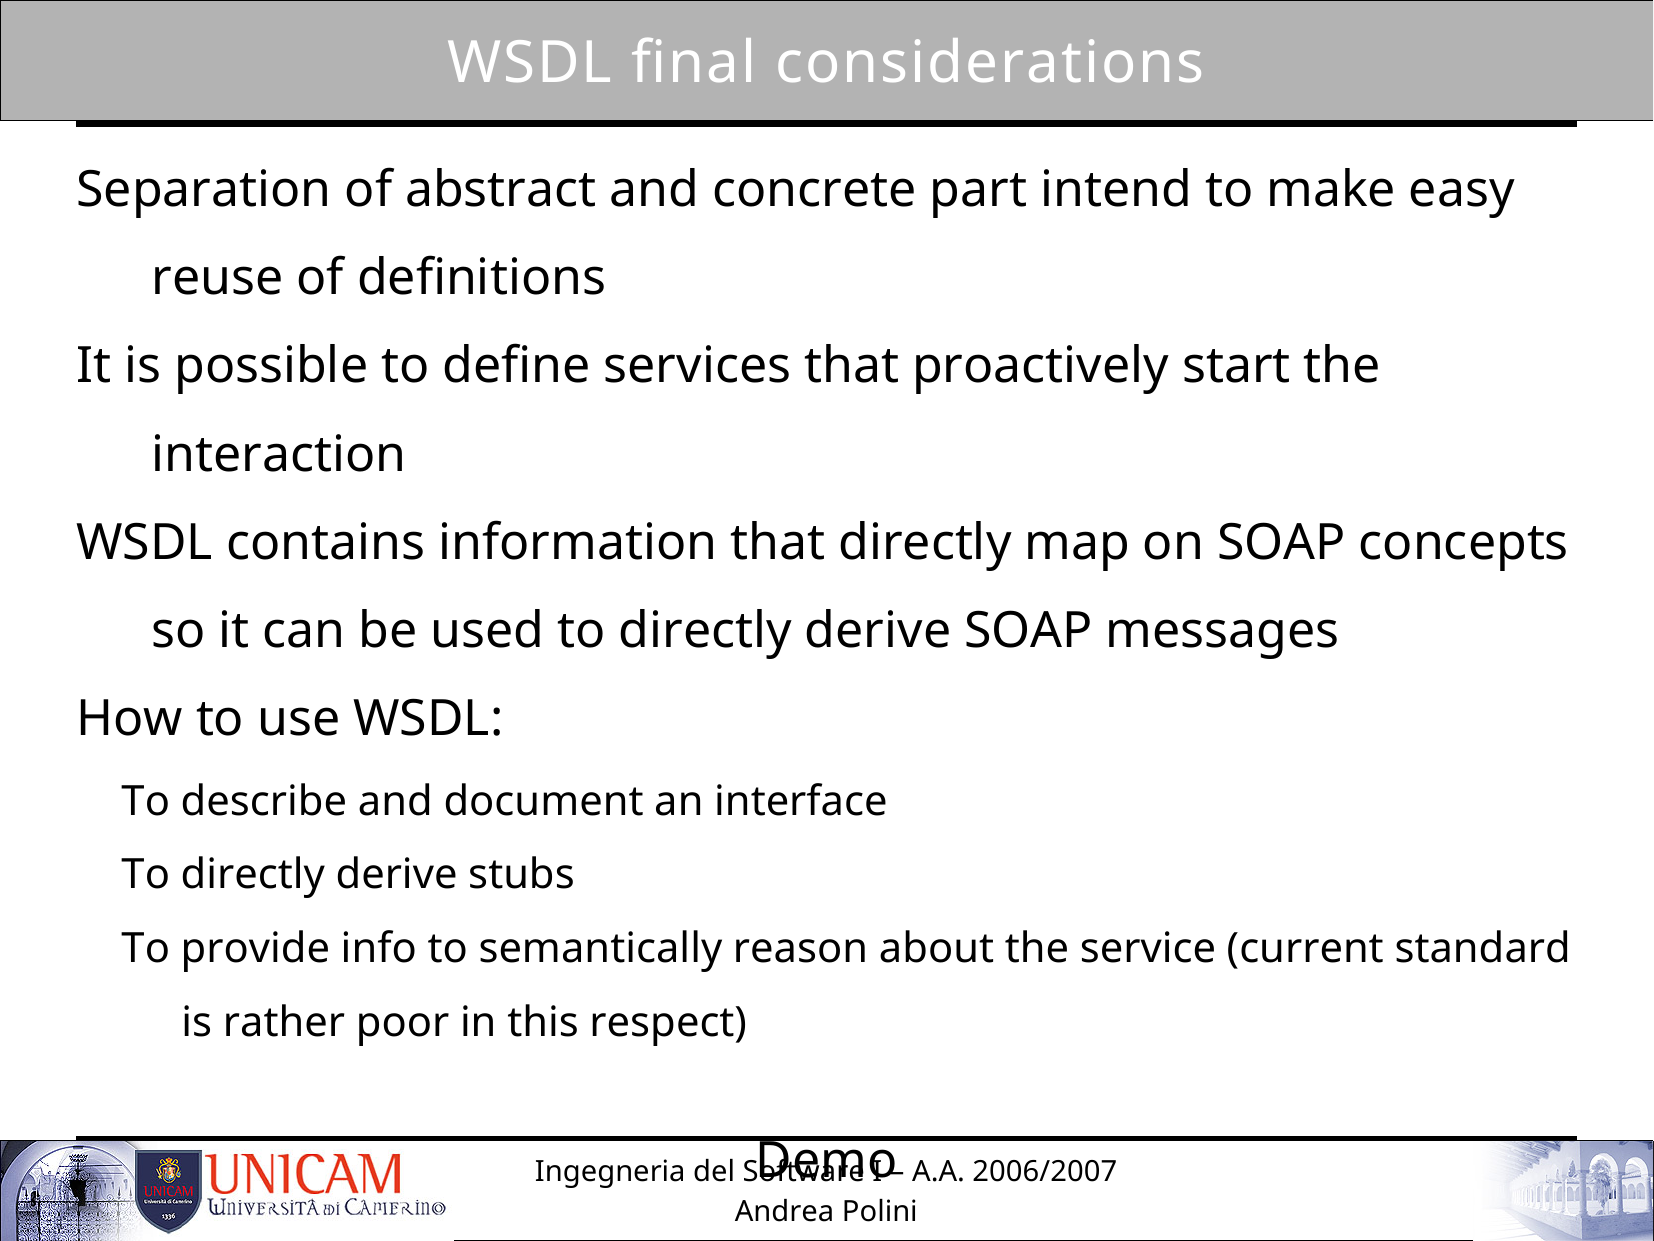

# WSDL final considerations
Separation of abstract and concrete part intend to make easy reuse of definitions
It is possible to define services that proactively start the interaction
WSDL contains information that directly map on SOAP concepts so it can be used to directly derive SOAP messages
How to use WSDL:
To describe and document an interface
To directly derive stubs
To provide info to semantically reason about the service (current standard is rather poor in this respect)
Demo